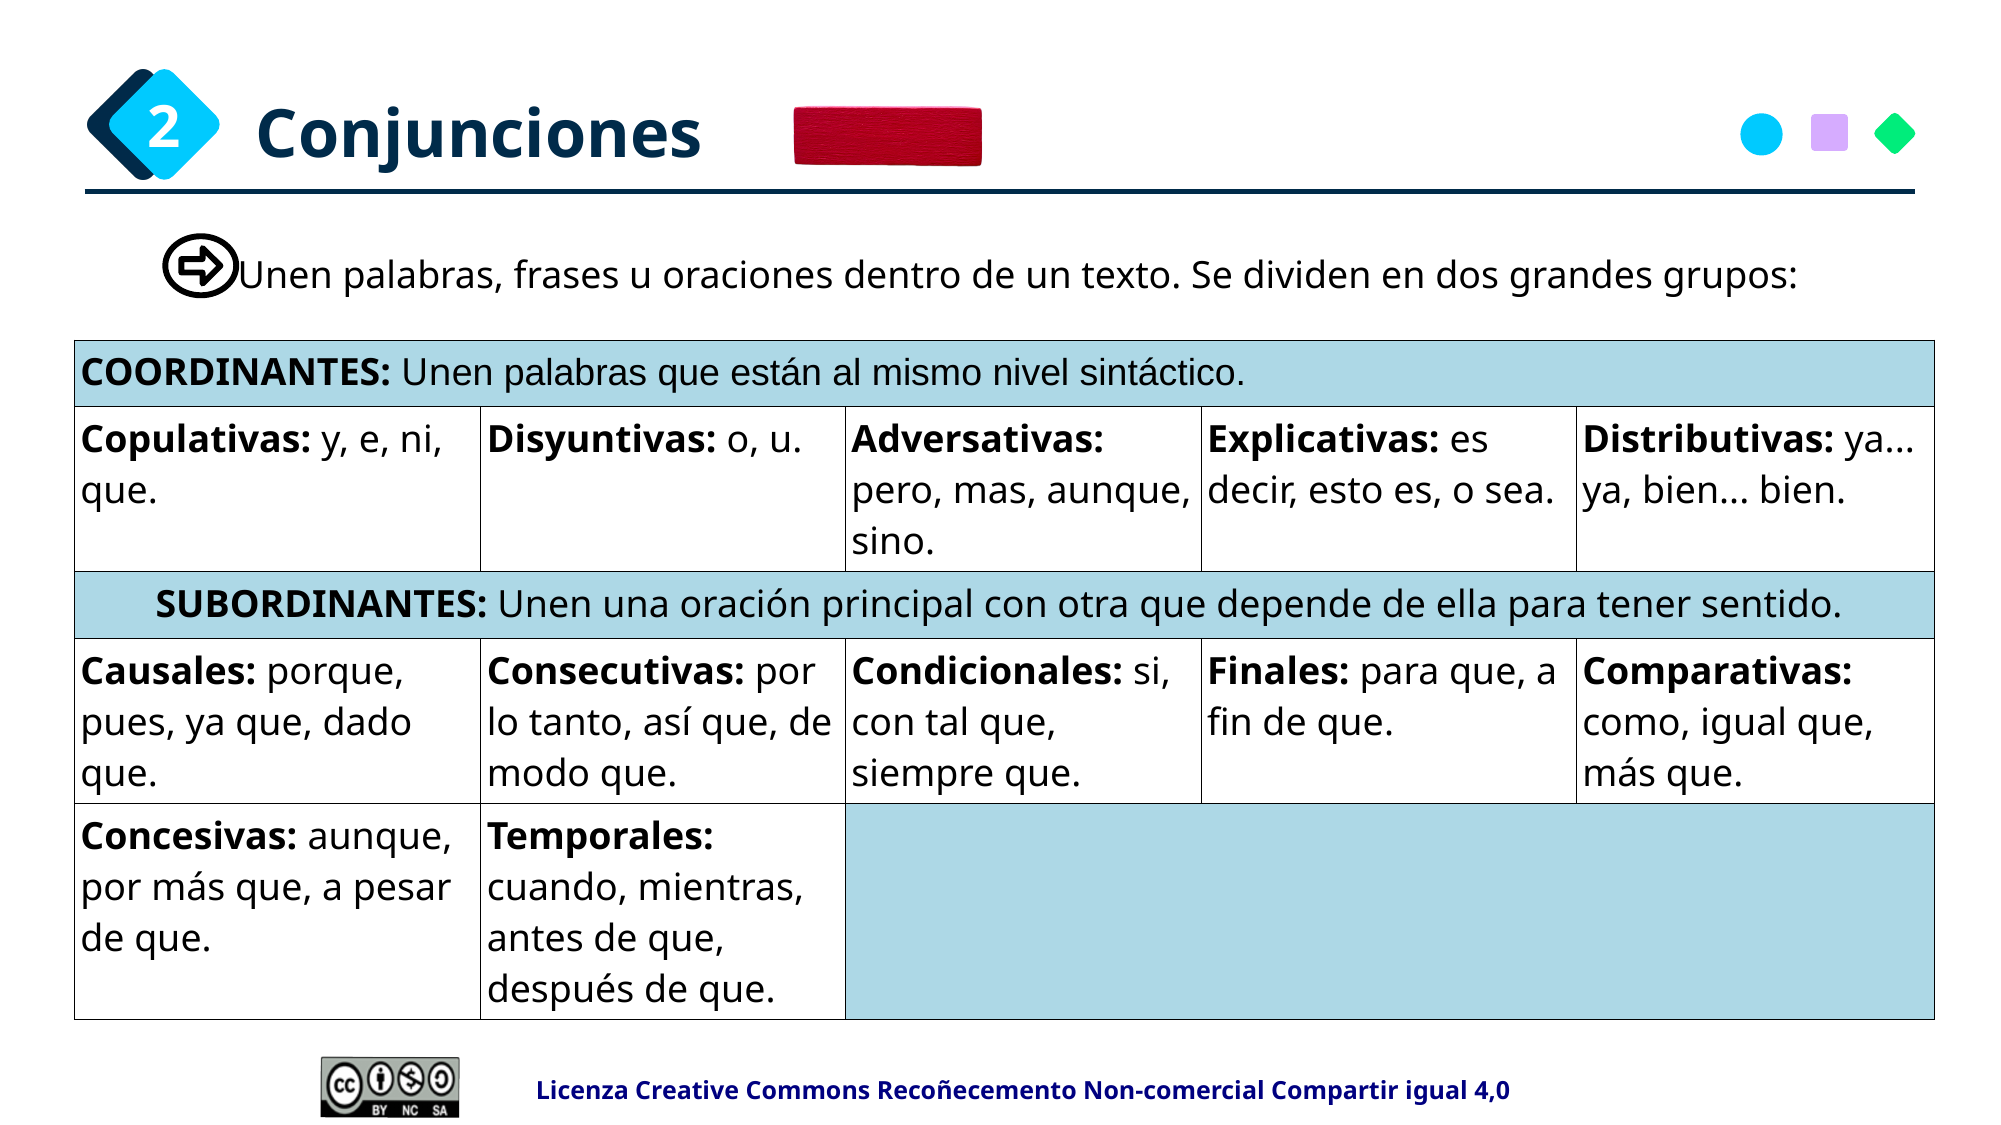

# Conjunciones
2
Unen palabras, frases u oraciones dentro de un texto. Se dividen en dos grandes grupos:
| COORDINANTES: Unen palabras que están al mismo nivel sintáctico. | | | | |
| --- | --- | --- | --- | --- |
| Copulativas: y, e, ni, que. | Disyuntivas: o, u. | Adversativas: pero, mas, aunque, sino. | Explicativas: es decir, esto es, o sea. | Distributivas: ya... ya, bien... bien. |
| SUBORDINANTES: Unen una oración principal con otra que depende de ella para tener sentido. | | | | |
| Causales: porque, pues, ya que, dado que. | Consecutivas: por lo tanto, así que, de modo que. | Condicionales: si, con tal que, siempre que. | Finales: para que, a fin de que. | Comparativas: como, igual que, más que. |
| Concesivas: aunque, por más que, a pesar de que. | Temporales: cuando, mientras, antes de que, después de que. | | | |
Licenza Creative Commons Recoñecemento Non-comercial Compartir igual 4,0